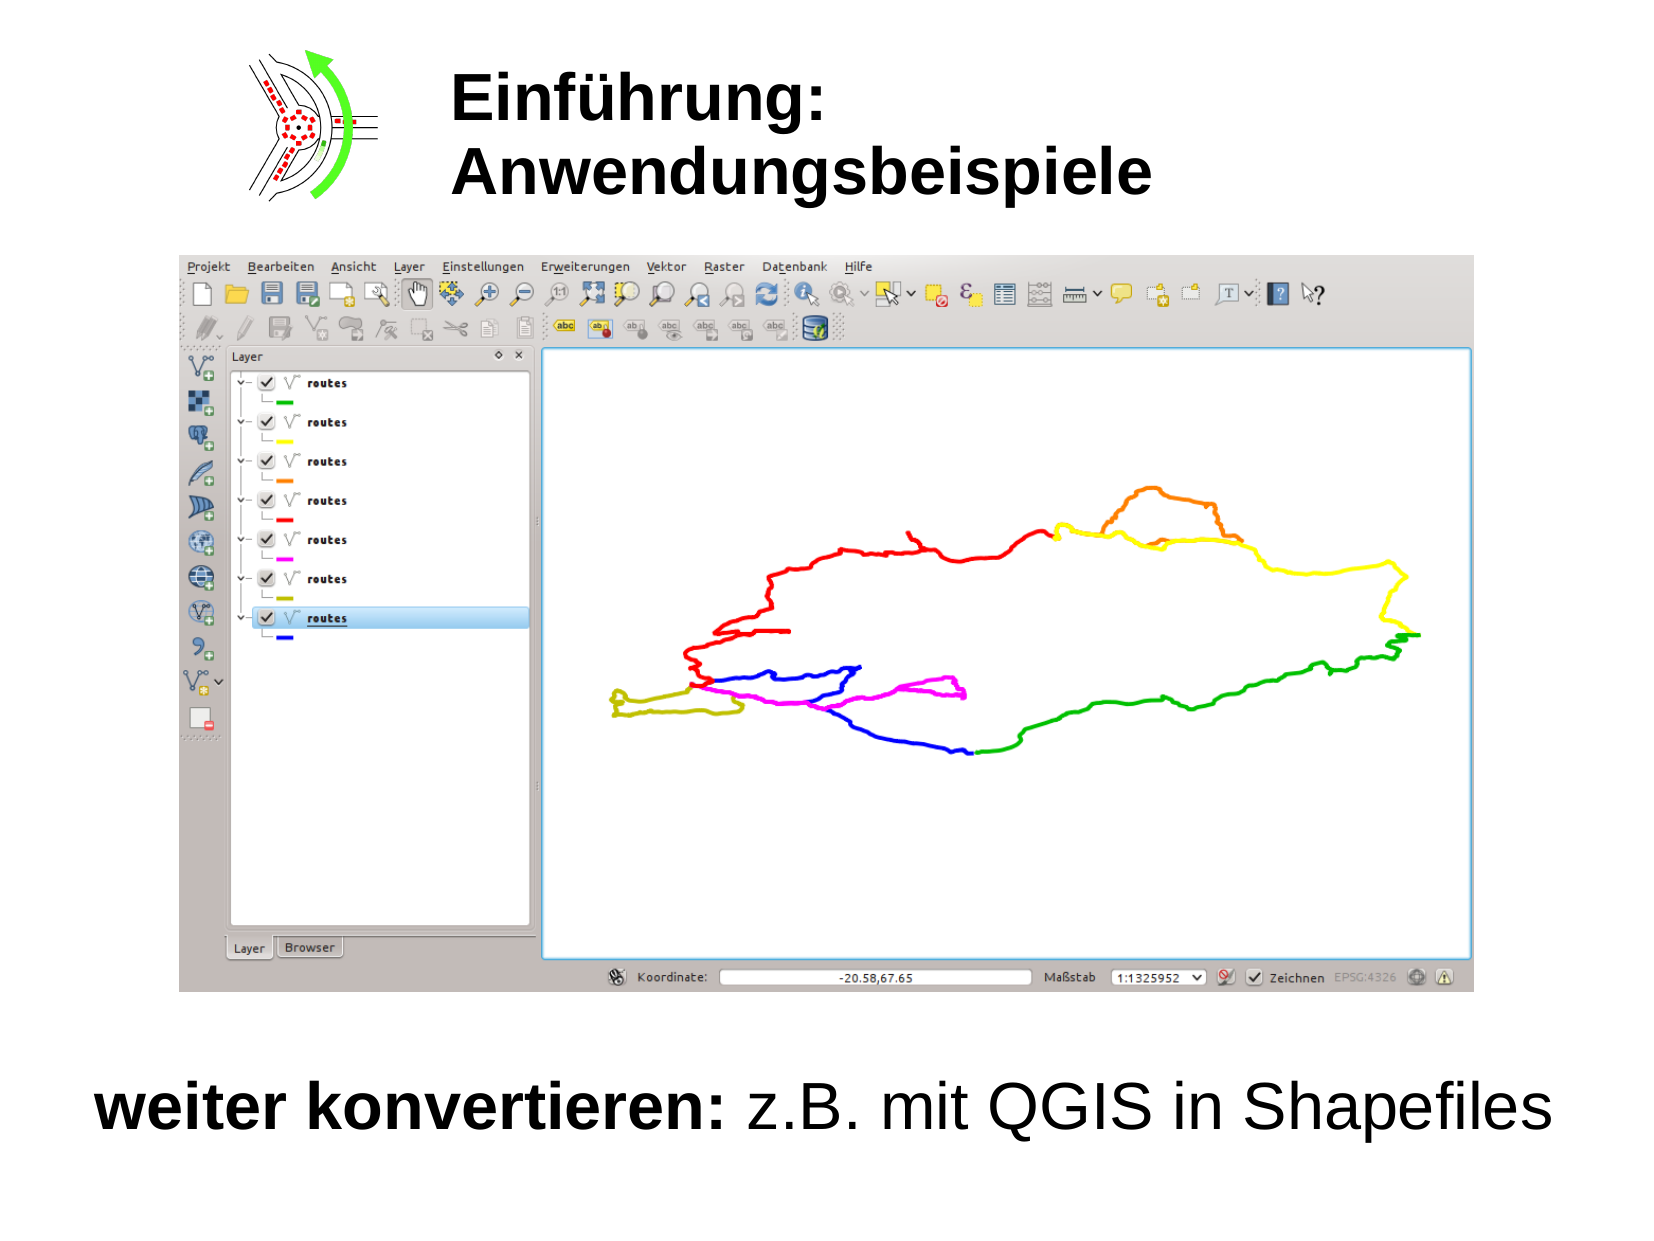

Einführung:
Anwendungsbeispiele
weiter konvertieren: z.B. mit QGIS in Shapefiles